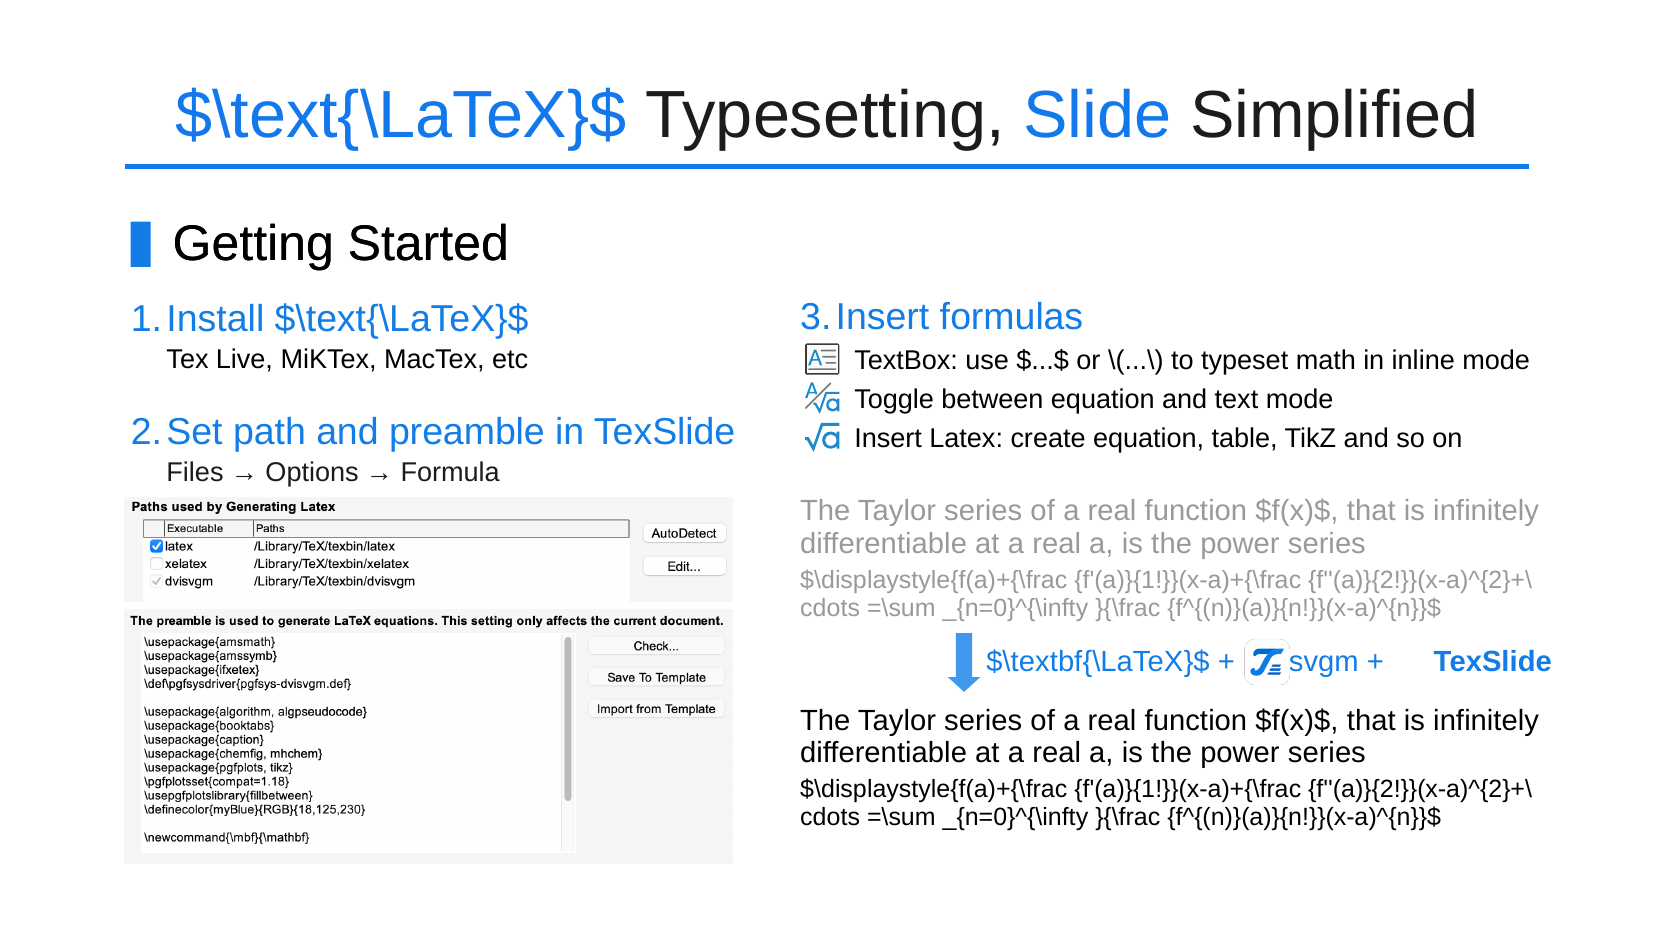

# $\text{\LaTeX}$ Typesetting, Slide Simplified
 Getting Started
 Getting Started
Insert formulas
Install $\text{\LaTeX}$
Tex Live, MiKTex, MacTex, etc
Set path and preamble in TexSlide
Files → Options → Formula
TextBox: use $...$ or \(...\) to typeset math in inline mode
Toggle between equation and text mode
Insert Latex: create equation, table, TikZ and so on
The Taylor series of a real function $f(x)$, that is infinitely differentiable at a real a, is the power series
$\displaystyle{f(a)+{\frac {f'(a)}{1!}}(x-a)+{\frac {f''(a)}{2!}}(x-a)^{2}+\cdots =\sum _{n=0}^{\infty }{\frac {f^{(n)}(a)}{n!}}(x-a)^{n}}$
$\textbf{\LaTeX}$ + dvisvgm + TexSlide
The Taylor series of a real function $f(x)$, that is infinitely differentiable at a real a, is the power series
$\displaystyle{f(a)+{\frac {f'(a)}{1!}}(x-a)+{\frac {f''(a)}{2!}}(x-a)^{2}+\cdots =\sum _{n=0}^{\infty }{\frac {f^{(n)}(a)}{n!}}(x-a)^{n}}$